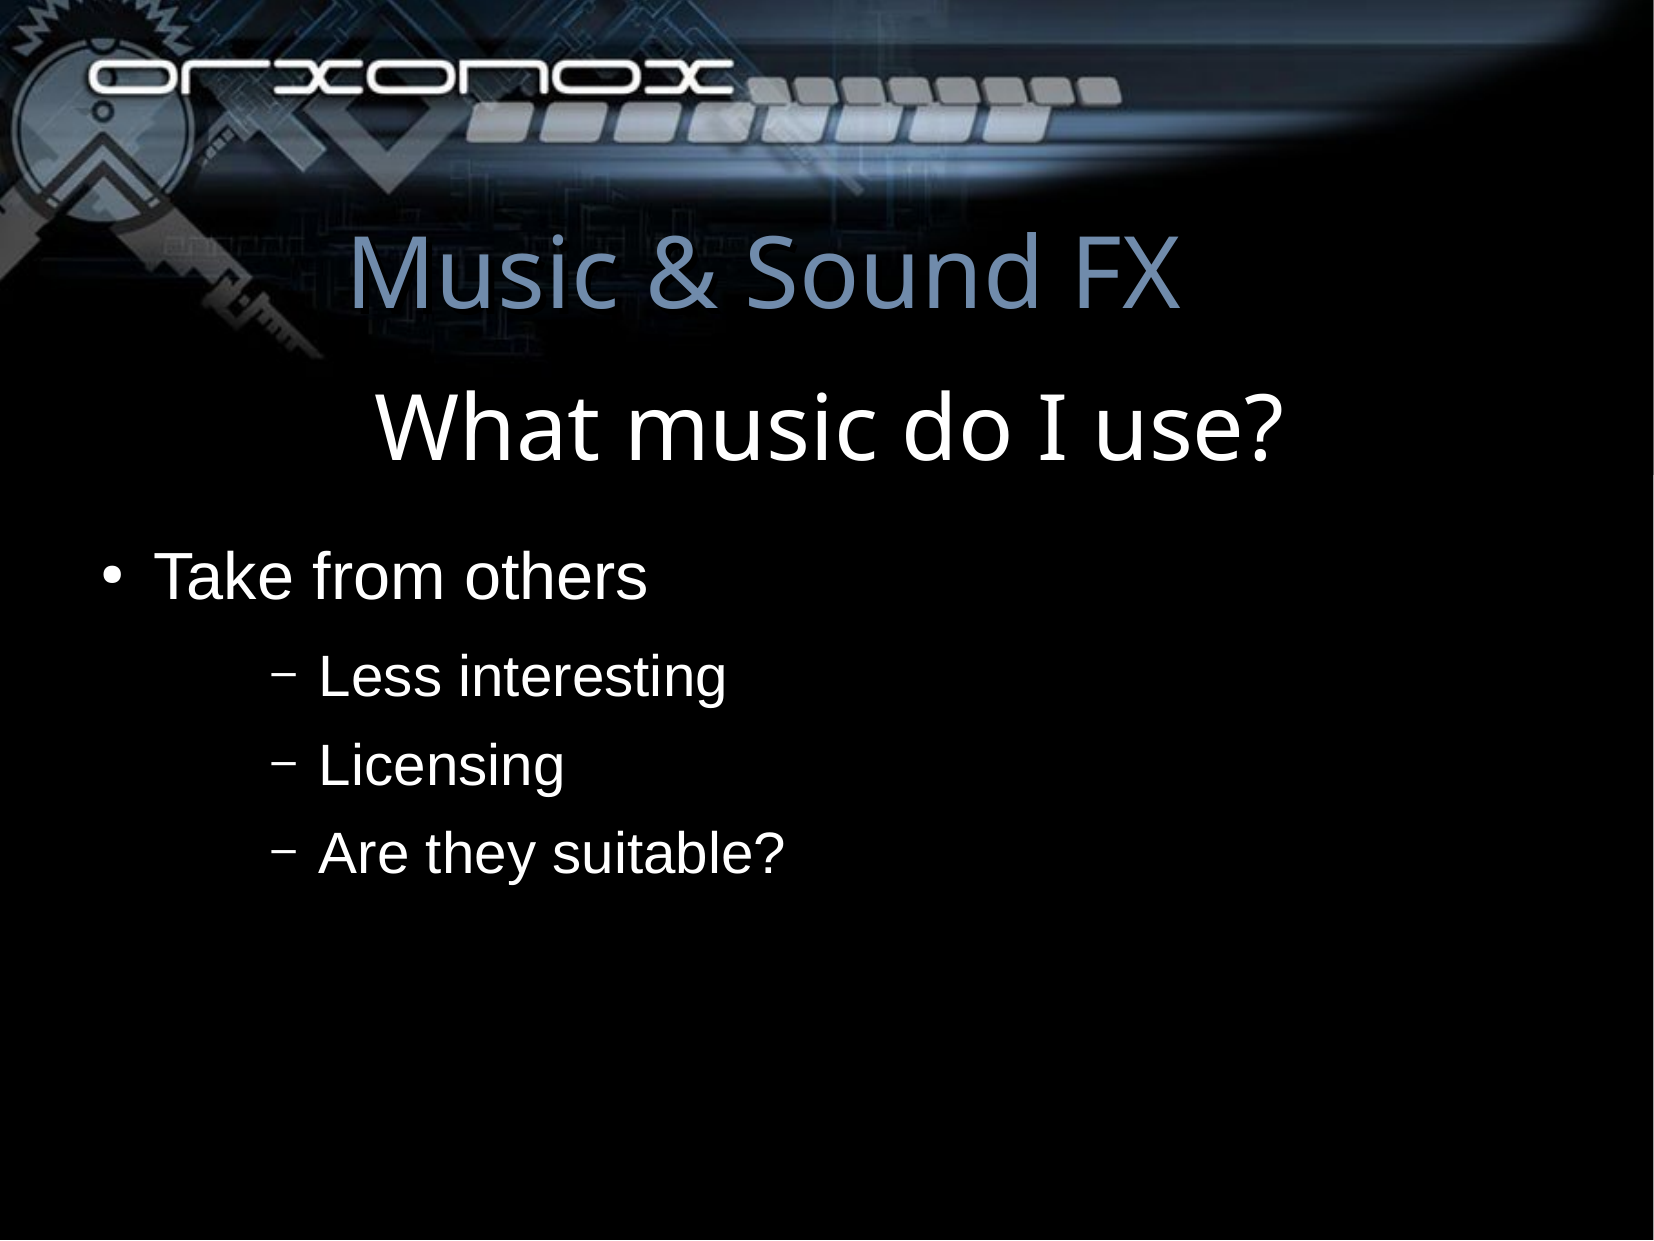

Music & Sound FX
# What music do I use?
Take from others
Less interesting
Licensing
Are they suitable?